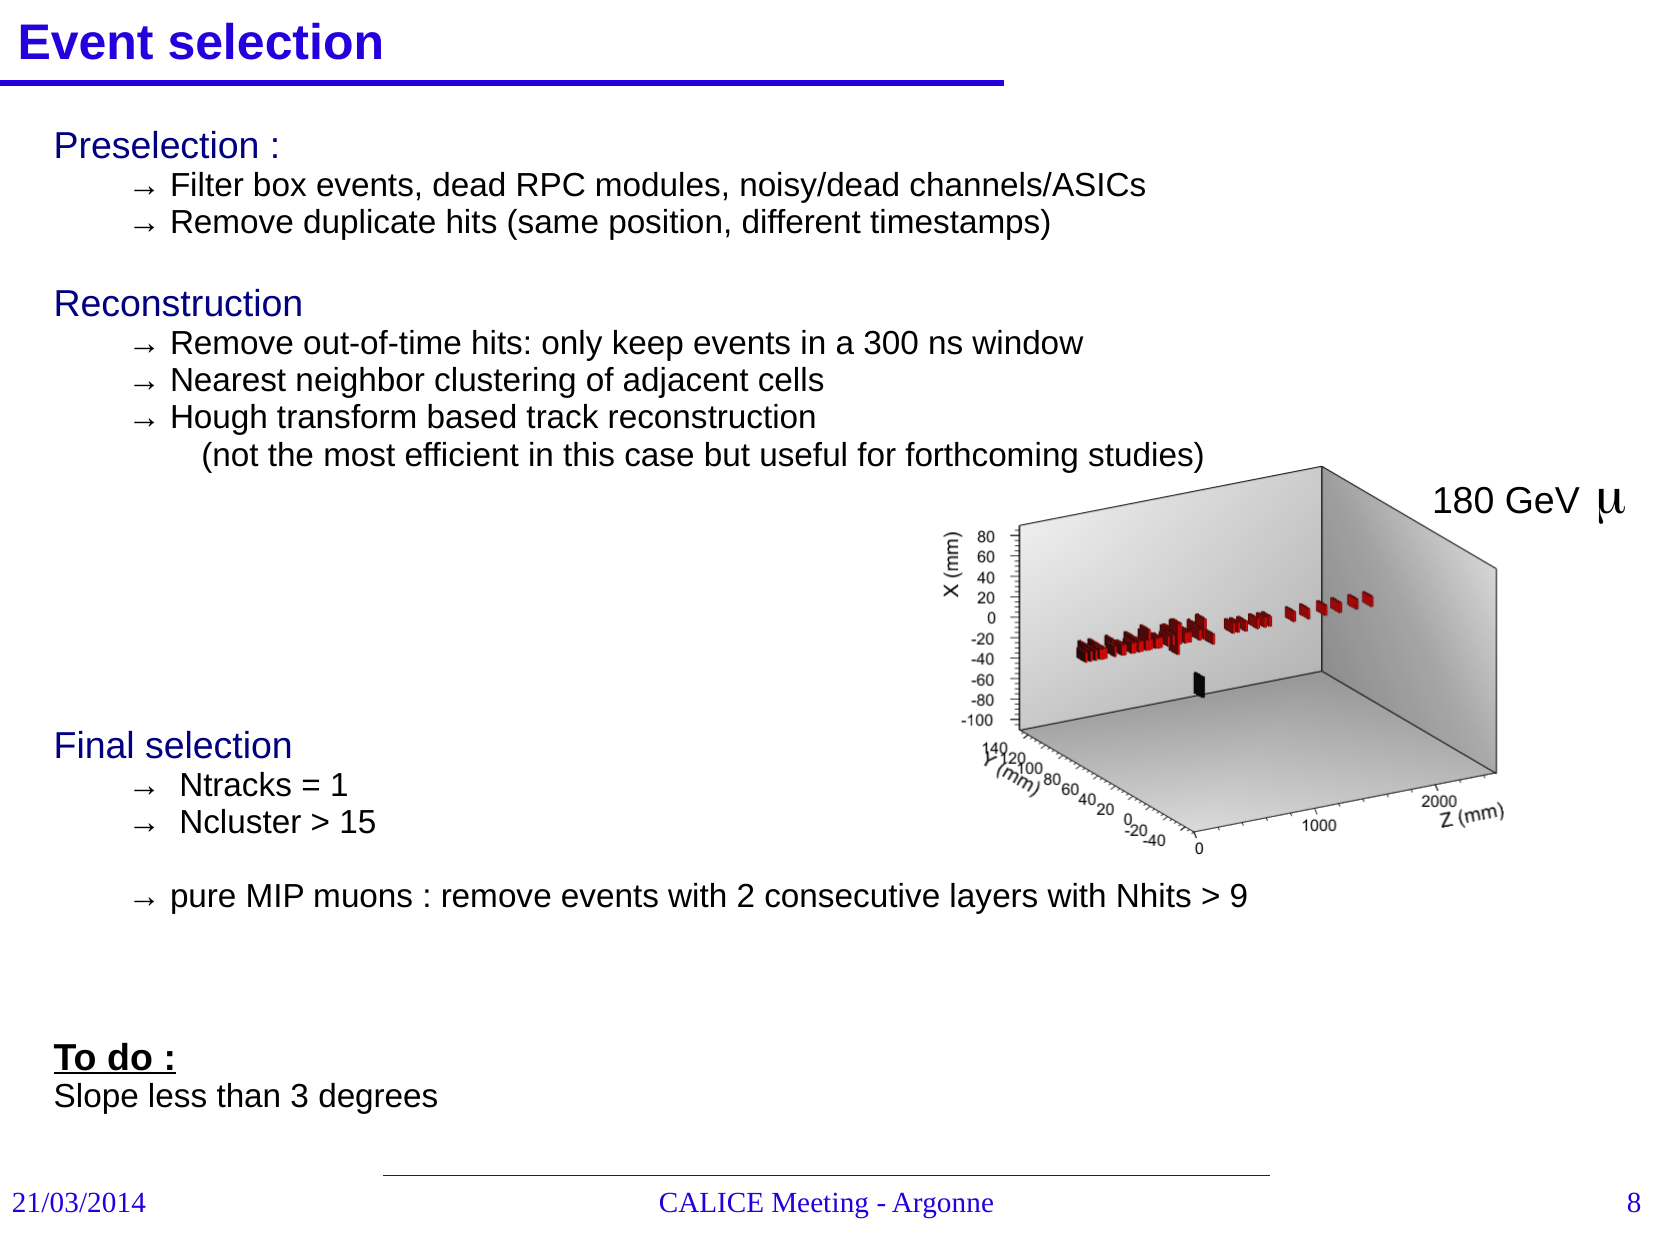

# Event selection
Preselection :
	→ Filter box events, dead RPC modules, noisy/dead channels/ASICs
	→ Remove duplicate hits (same position, different timestamps)
Reconstruction
	→ Remove out-of-time hits: only keep events in a 300 ns window
	→ Nearest neighbor clustering of adjacent cells
	→ Hough transform based track reconstruction
		(not the most efficient in this case but useful for forthcoming studies)
Final selection
	→ Ntracks = 1
	→ Ncluster > 15
	→ pure MIP muons : remove events with 2 consecutive layers with Nhits > 9
To do :
Slope less than 3 degrees
180 GeV μ
21/03/2014
CALICE Meeting - Argonne
8